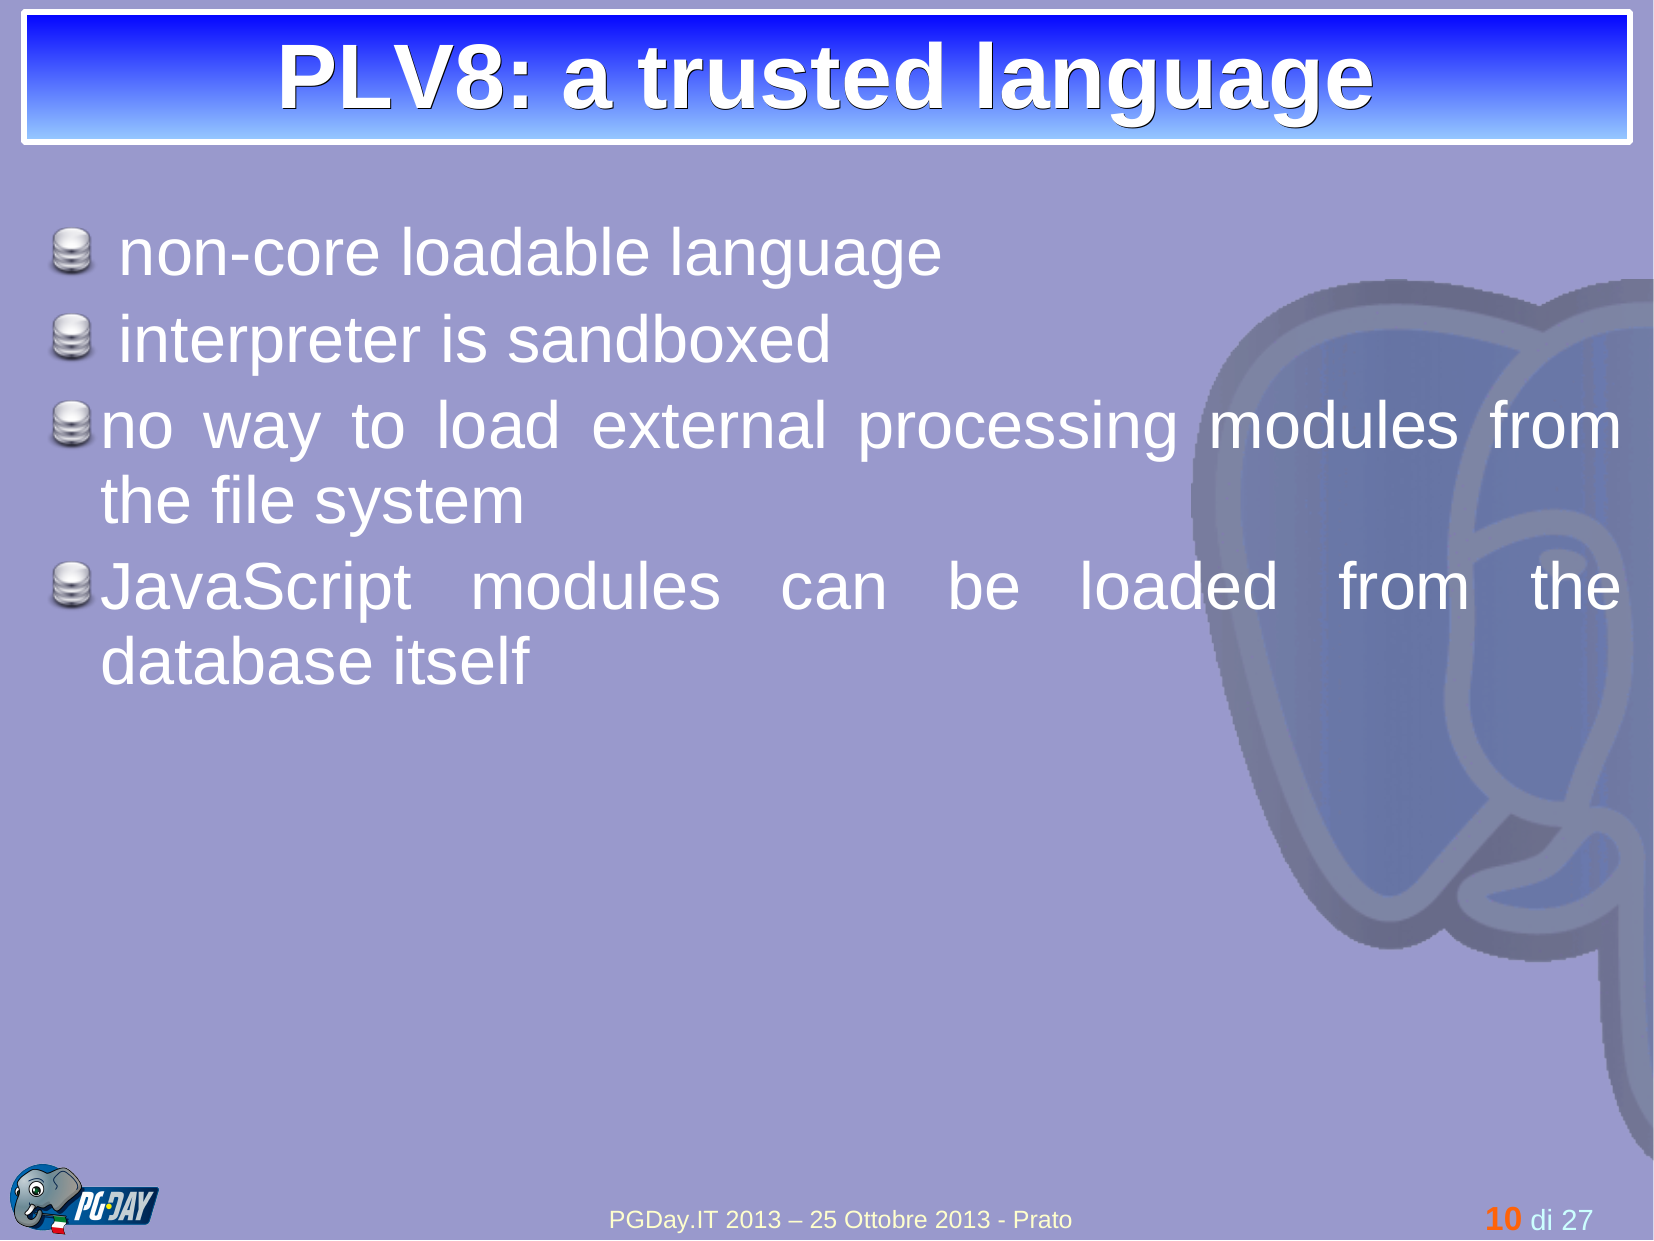

# PLV8: a trusted language
 non-core loadable language
 interpreter is sandboxed
no way to load external processing modules from the file system
JavaScript modules can be loaded from the database itself